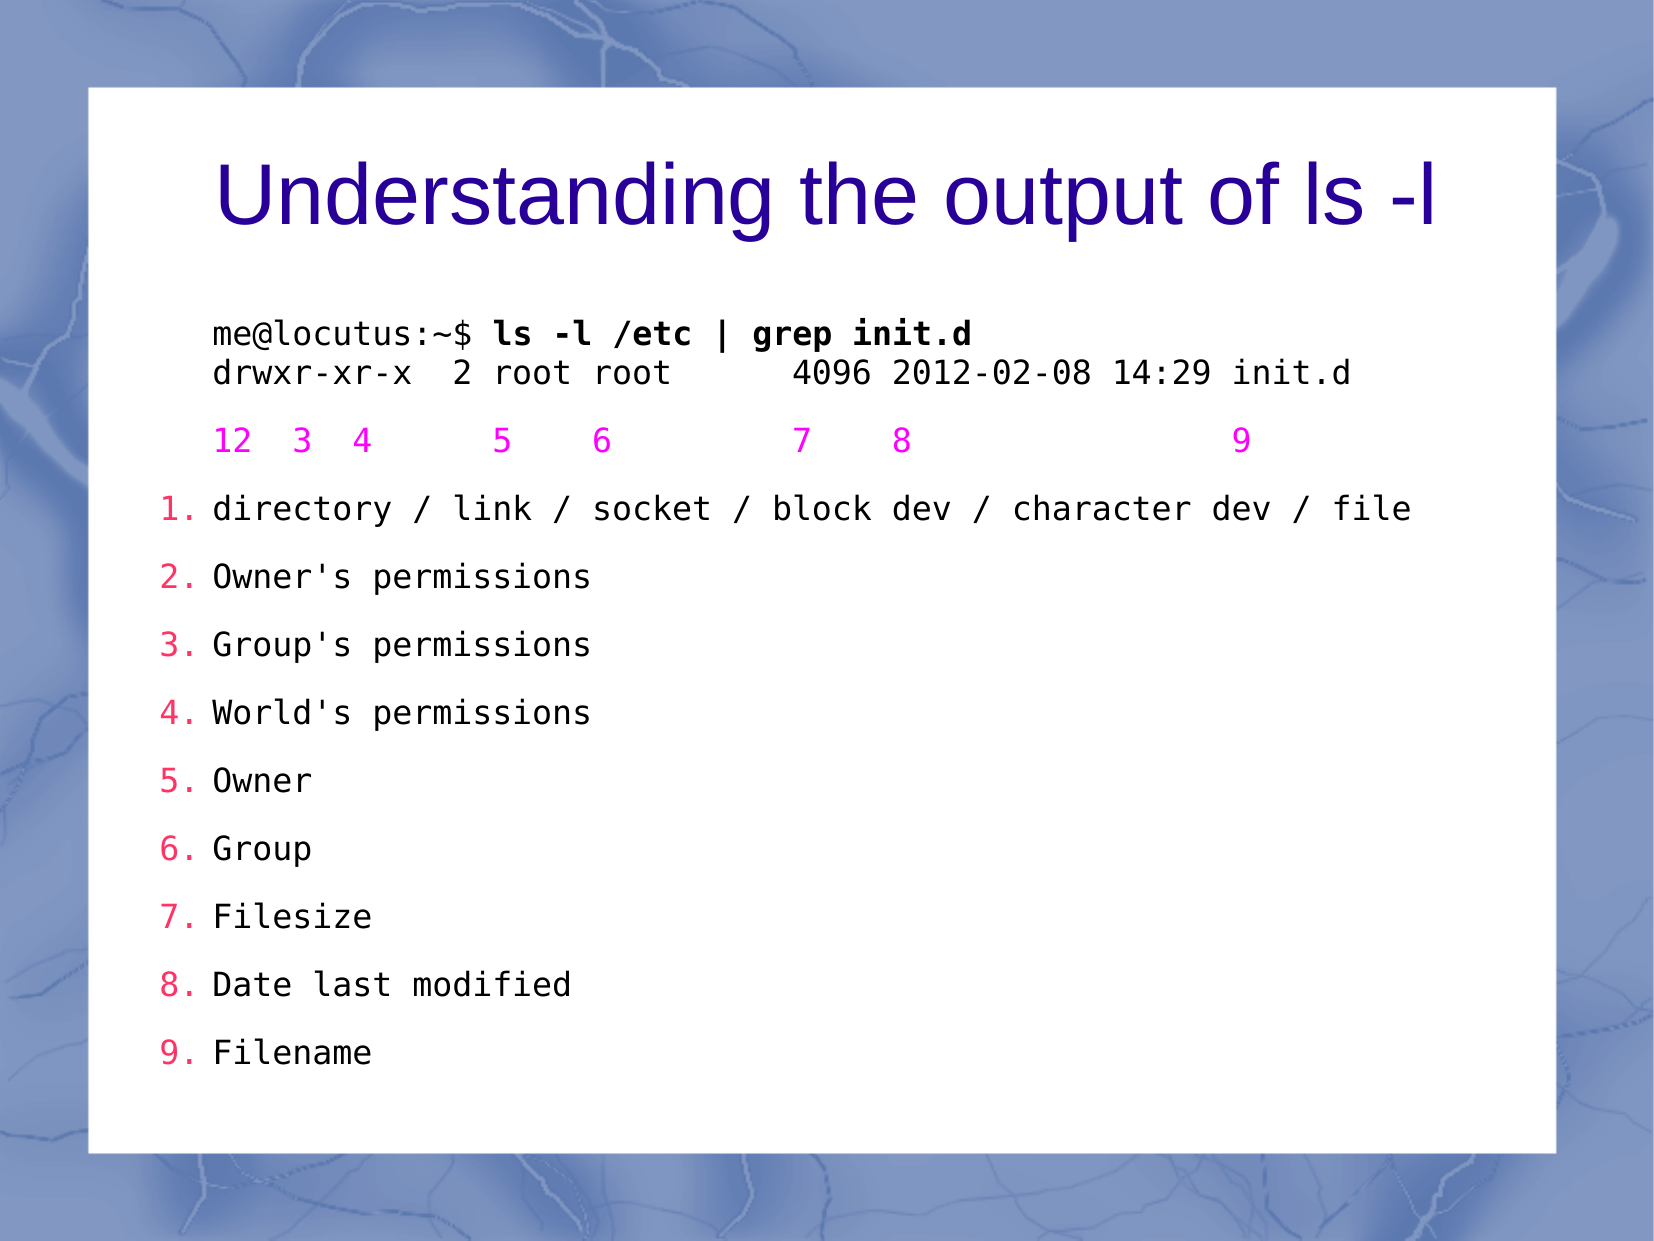

# Understanding the output of ls -l
me@locutus:~$ ls -l /etc | grep init.d
drwxr-xr-x 2 root root 4096 2012-02-08 14:29 init.d
12 3 4 5 6 7 8 9
directory / link / socket / block dev / character dev / file
Owner's permissions
Group's permissions
World's permissions
Owner
Group
Filesize
Date last modified
Filename